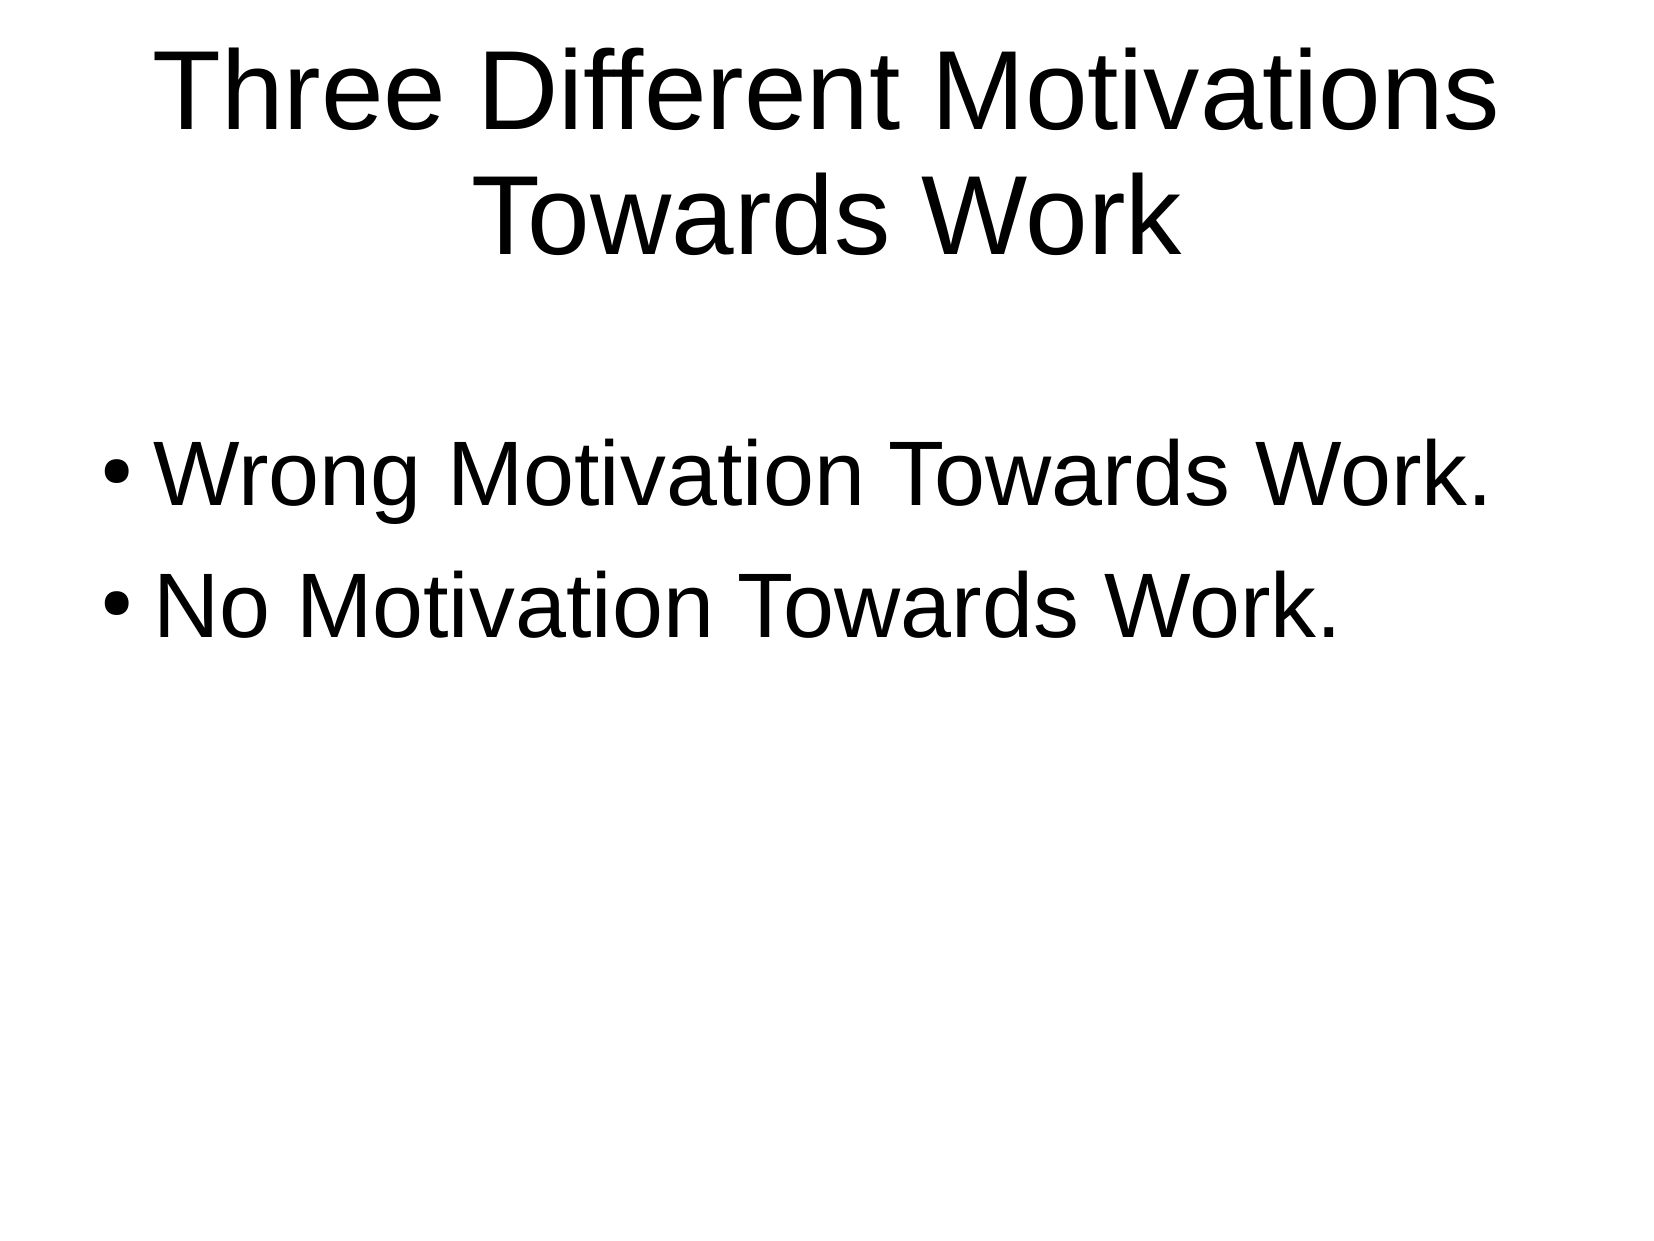

# Three Different Motivations Towards Work
Wrong Motivation Towards Work.
No Motivation Towards Work.